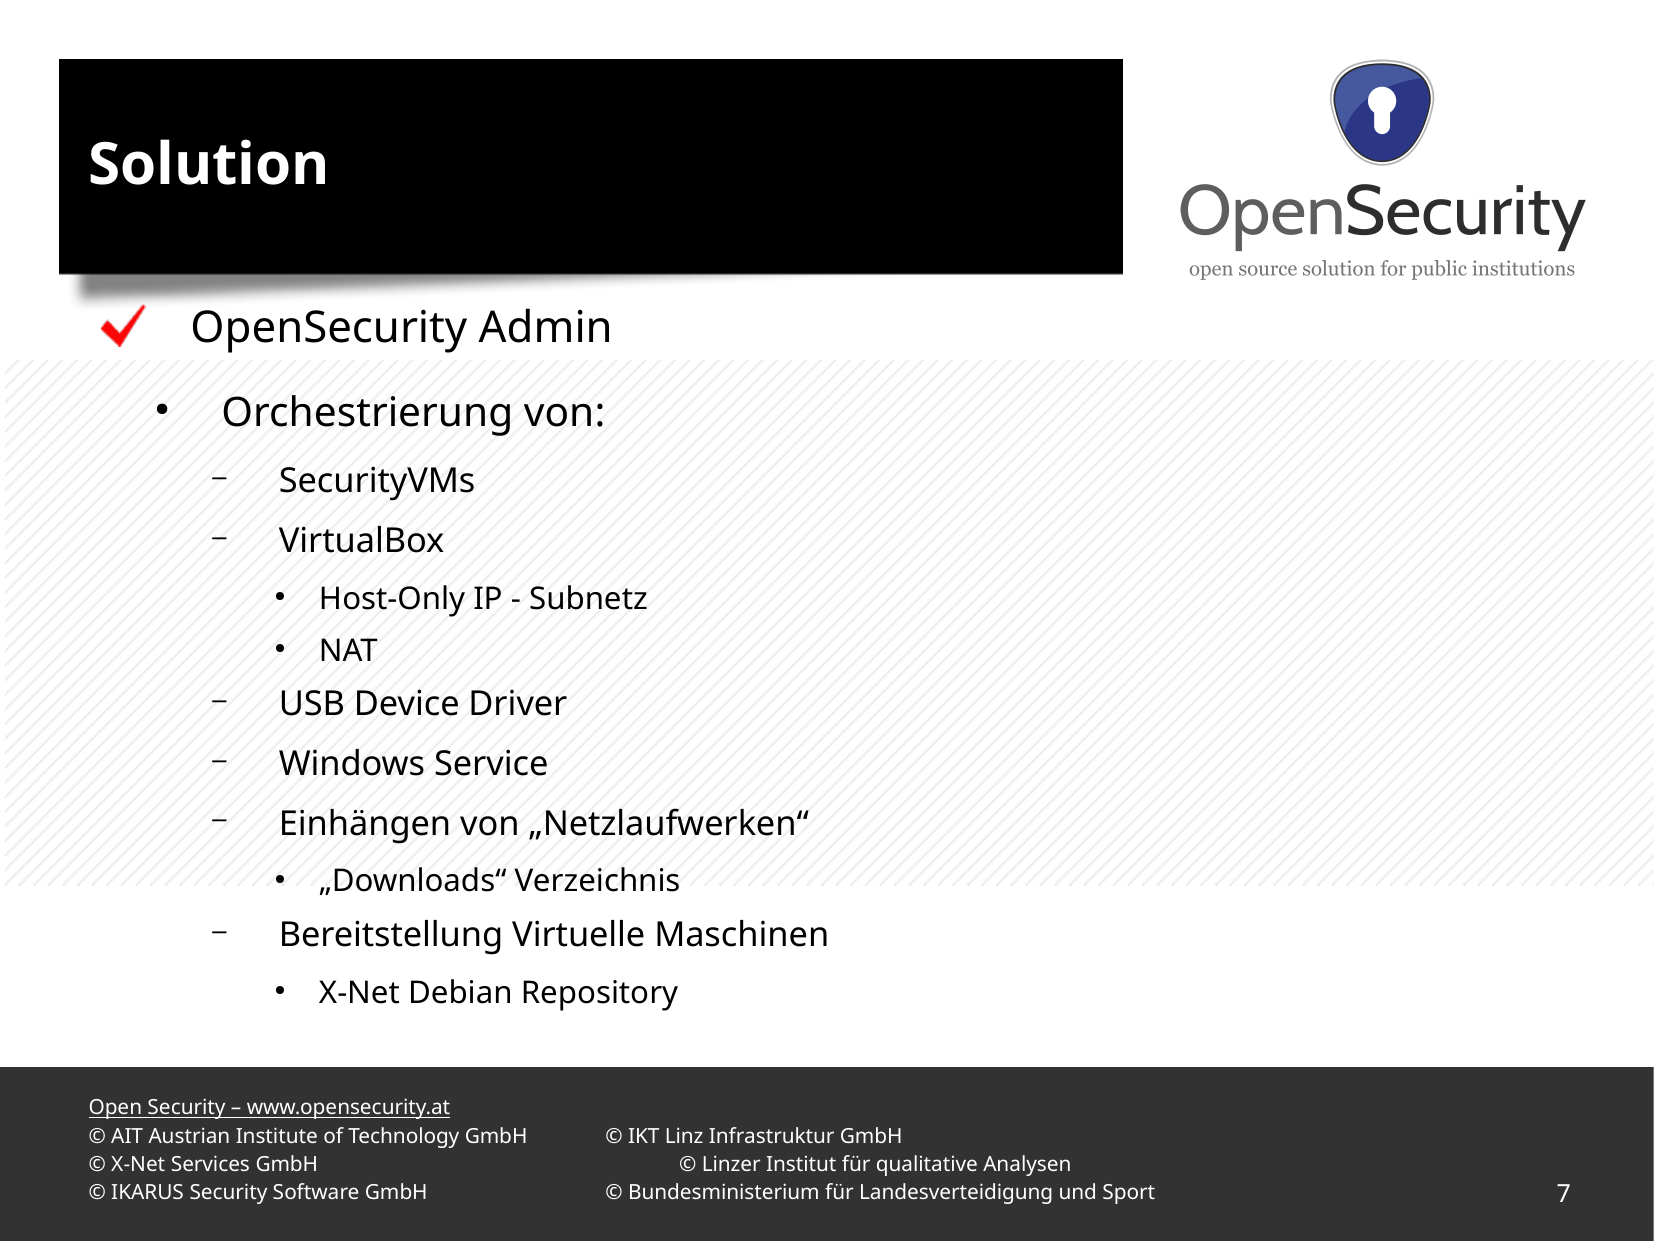

# Solution
OpenSecurity Admin
Orchestrierung von:
SecurityVMs
VirtualBox
Host-Only IP - Subnetz
NAT
USB Device Driver
Windows Service
Einhängen von „Netzlaufwerken“
„Downloads“ Verzeichnis
Bereitstellung Virtuelle Maschinen
X-Net Debian Repository
7